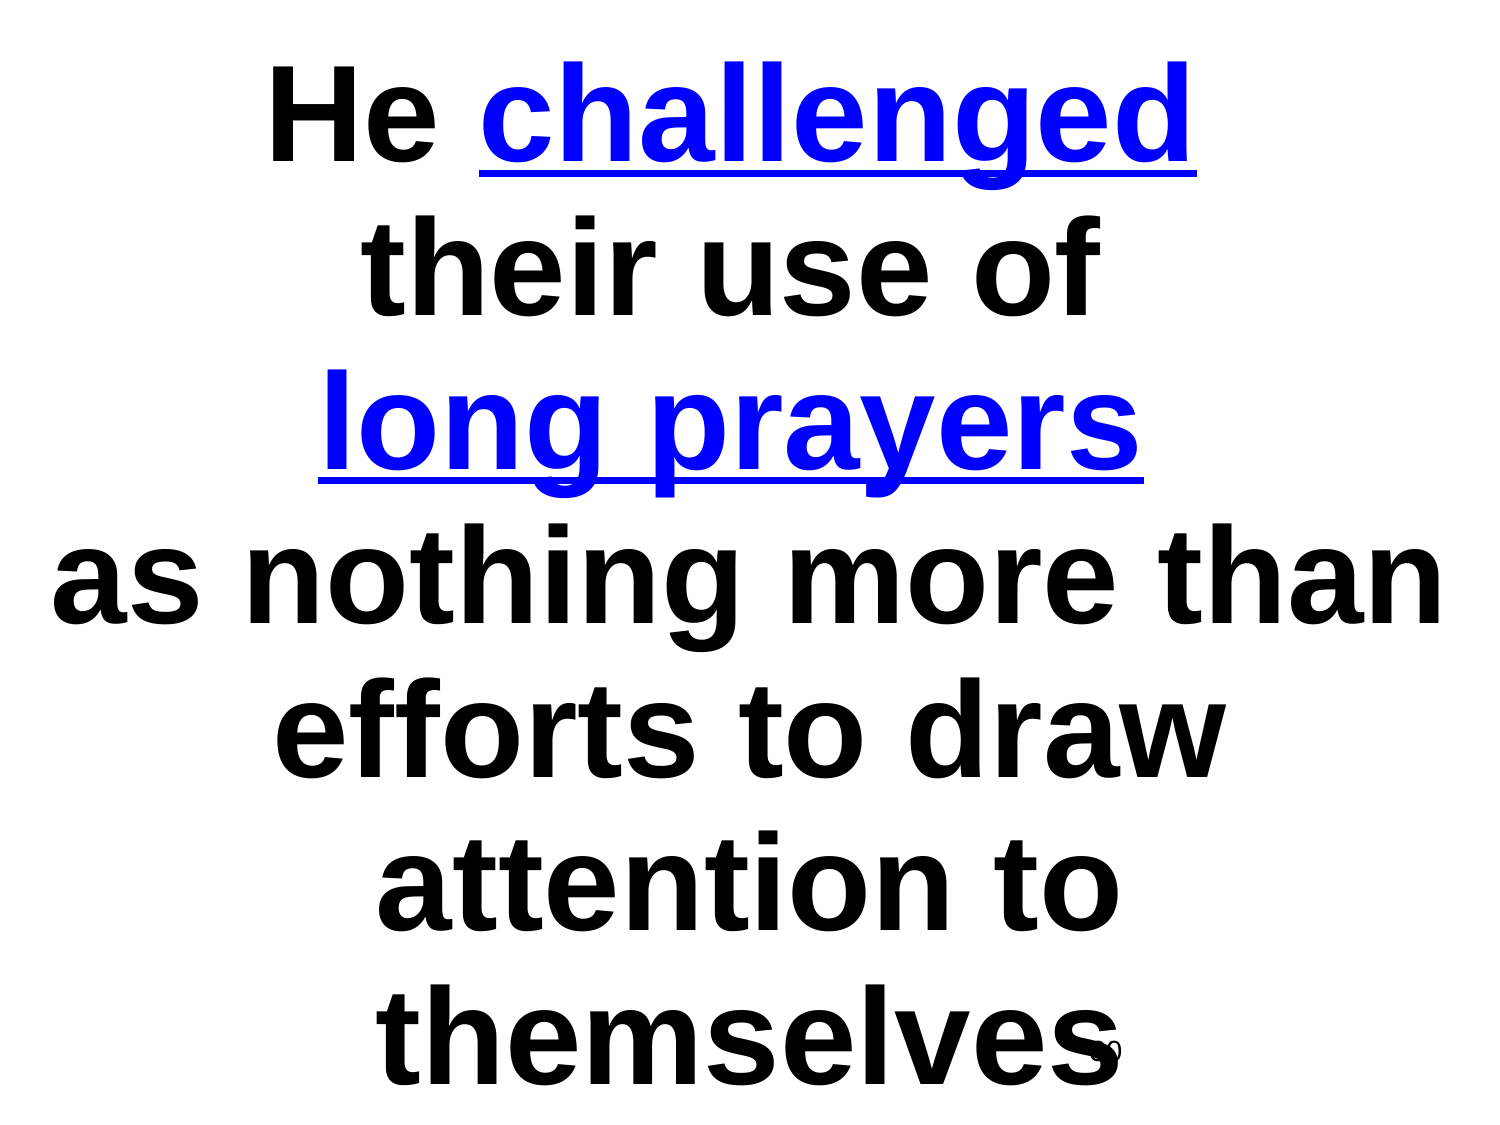

He challenged
their use of
long prayers
as nothing more than efforts to draw attention to themselves
30